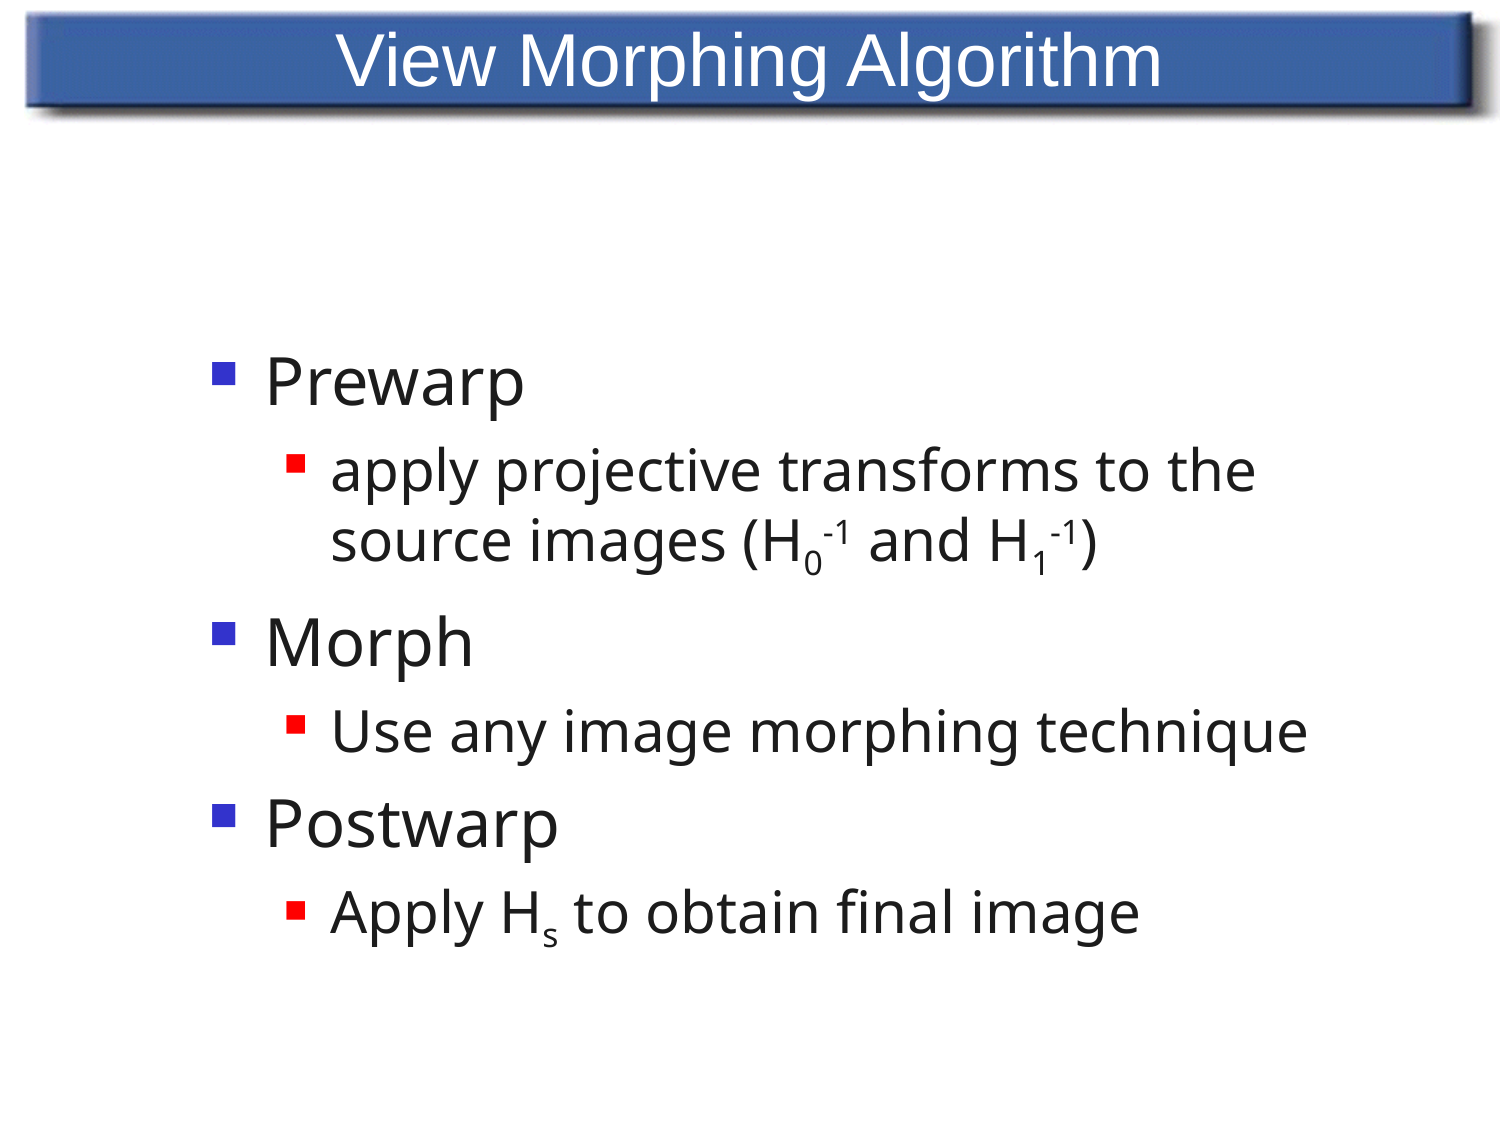

# View Morphing Algorithm
Prewarp
apply projective transforms to the source images (H0-1 and H1-1)
Morph
Use any image morphing technique
Postwarp
Apply Hs to obtain final image